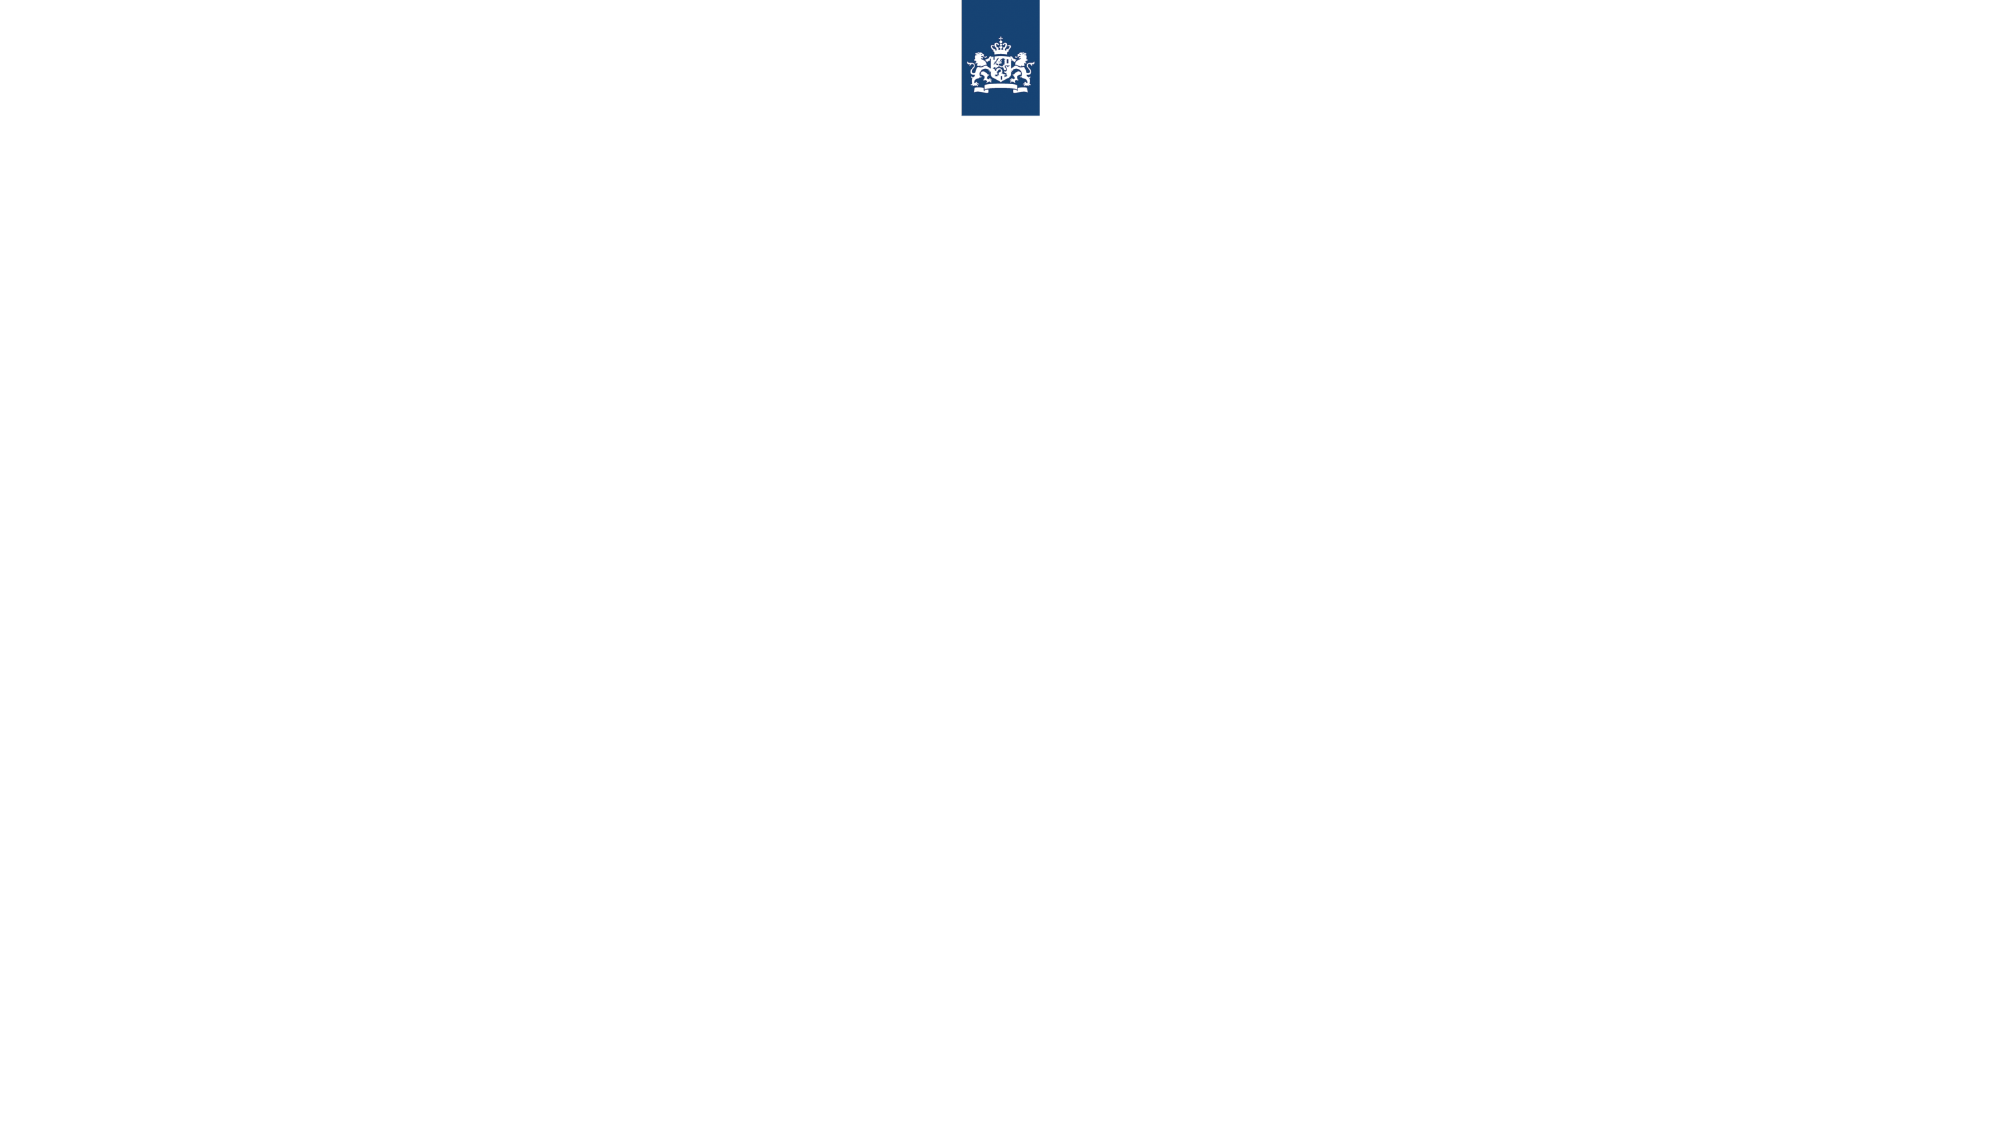

2. We stimuleren een duurzame, sociale en
innovatieve economie en samenleving